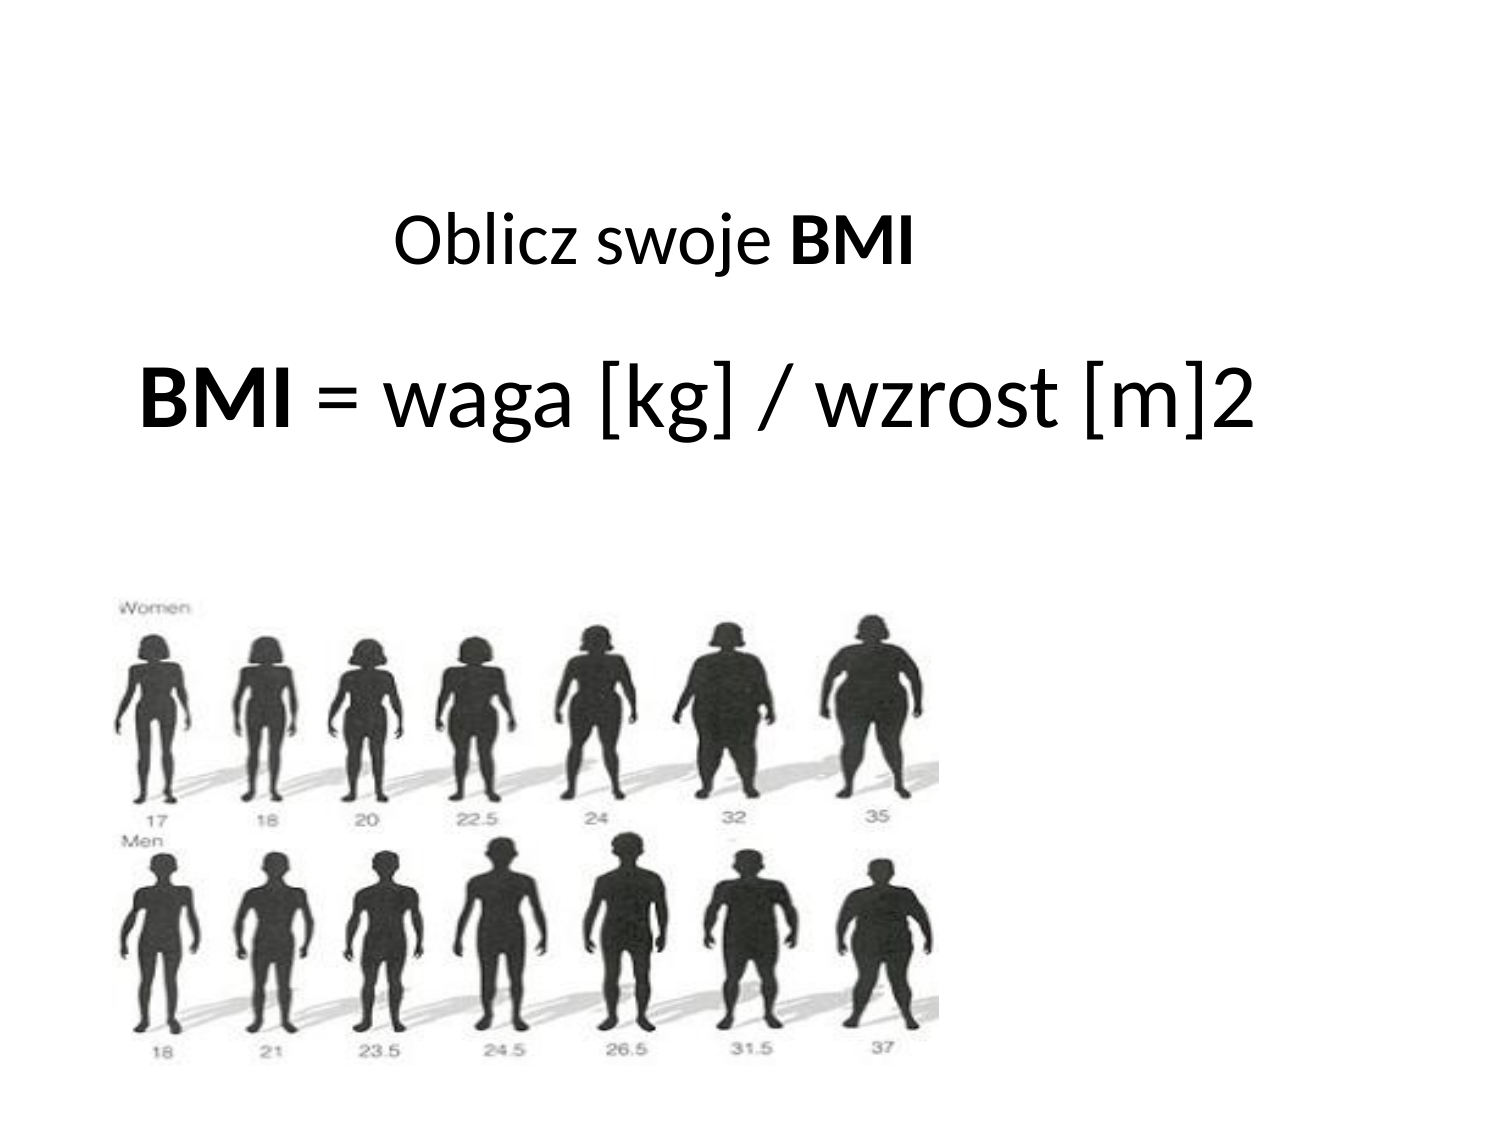

Oblicz swoje BMI
BMI = waga [kg] / wzrost [m]2